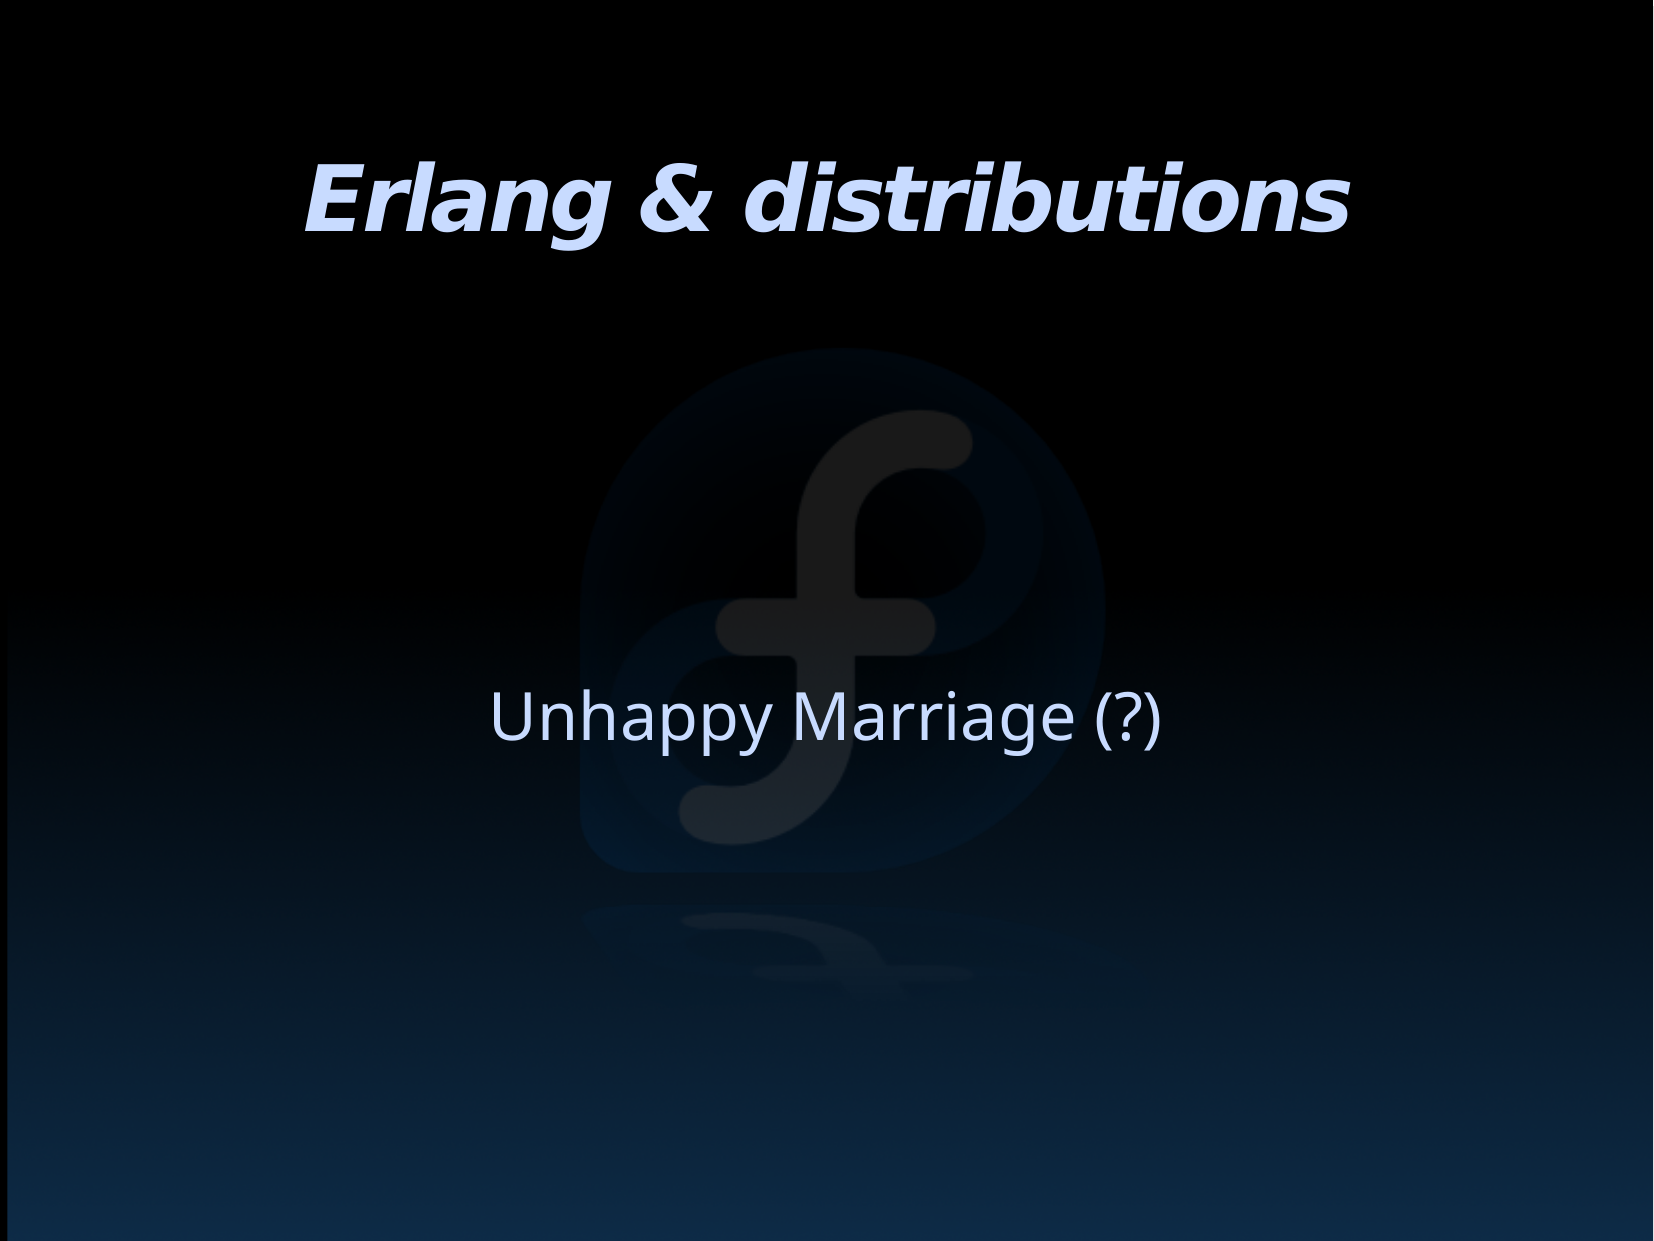

# Erlang & distributions
Unhappy Marriage (?)